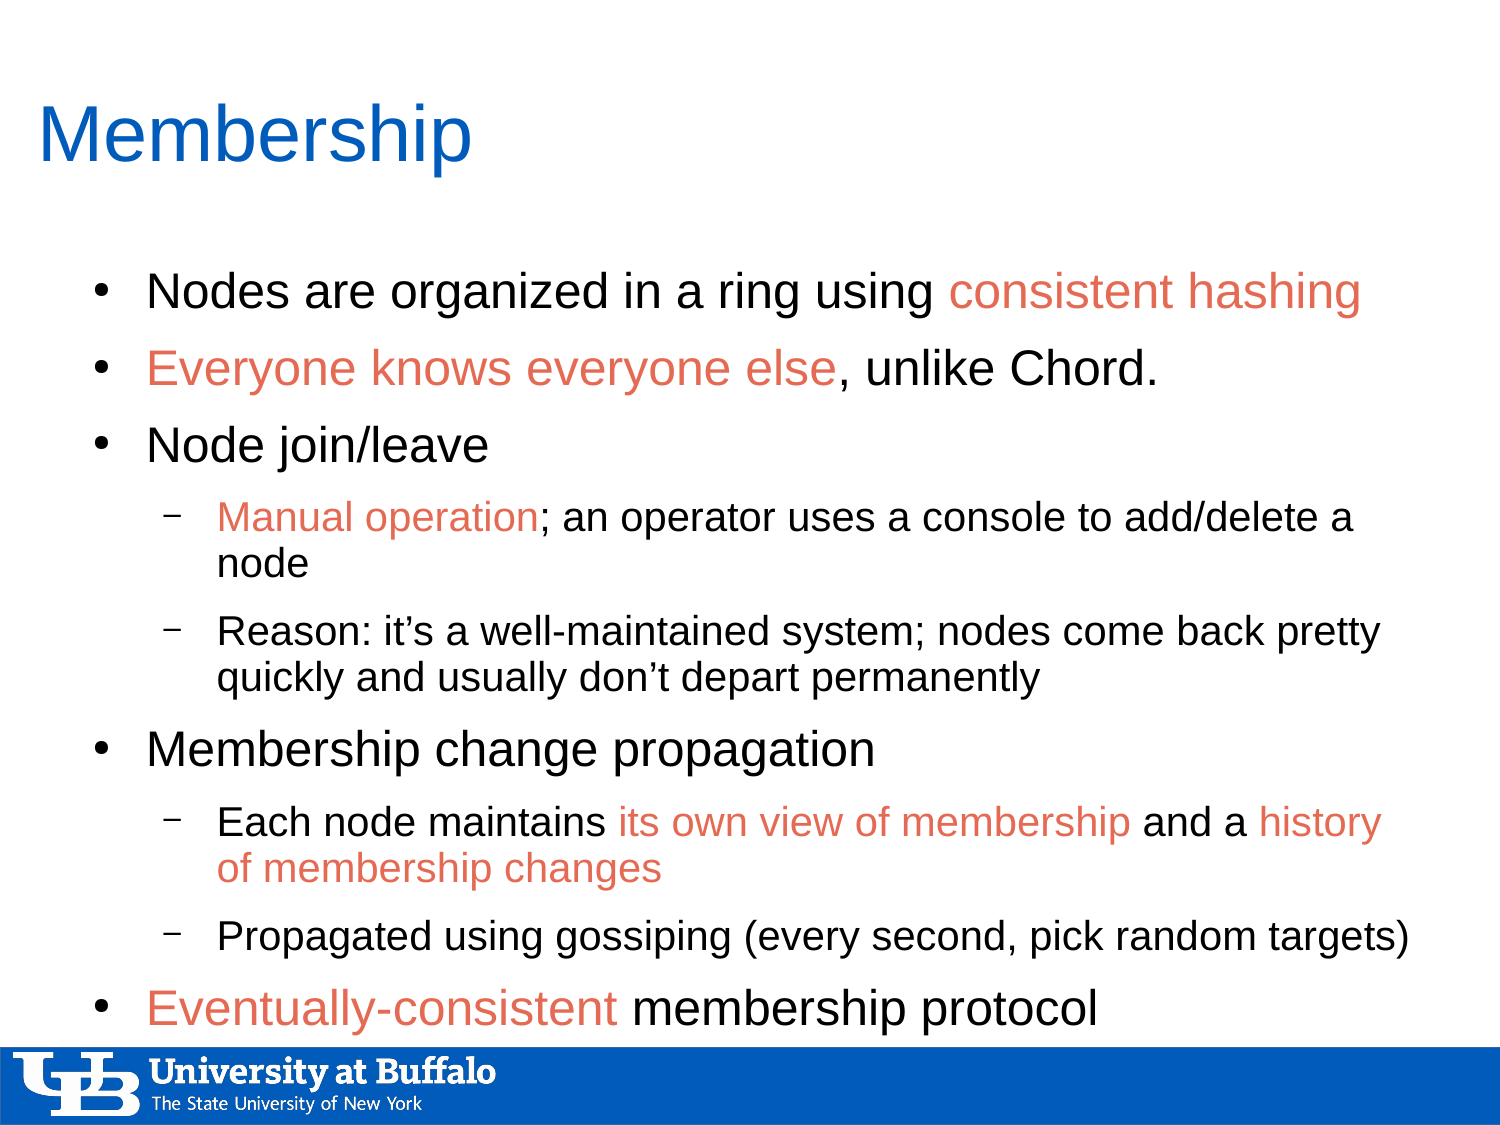

# Membership
Nodes are organized in a ring using consistent hashing
Everyone knows everyone else, unlike Chord.
Node join/leave
Manual operation; an operator uses a console to add/delete a node
Reason: it’s a well-maintained system; nodes come back pretty quickly and usually don’t depart permanently
Membership change propagation
Each node maintains its own view of membership and a history of membership changes
Propagated using gossiping (every second, pick random targets)
Eventually-consistent membership protocol